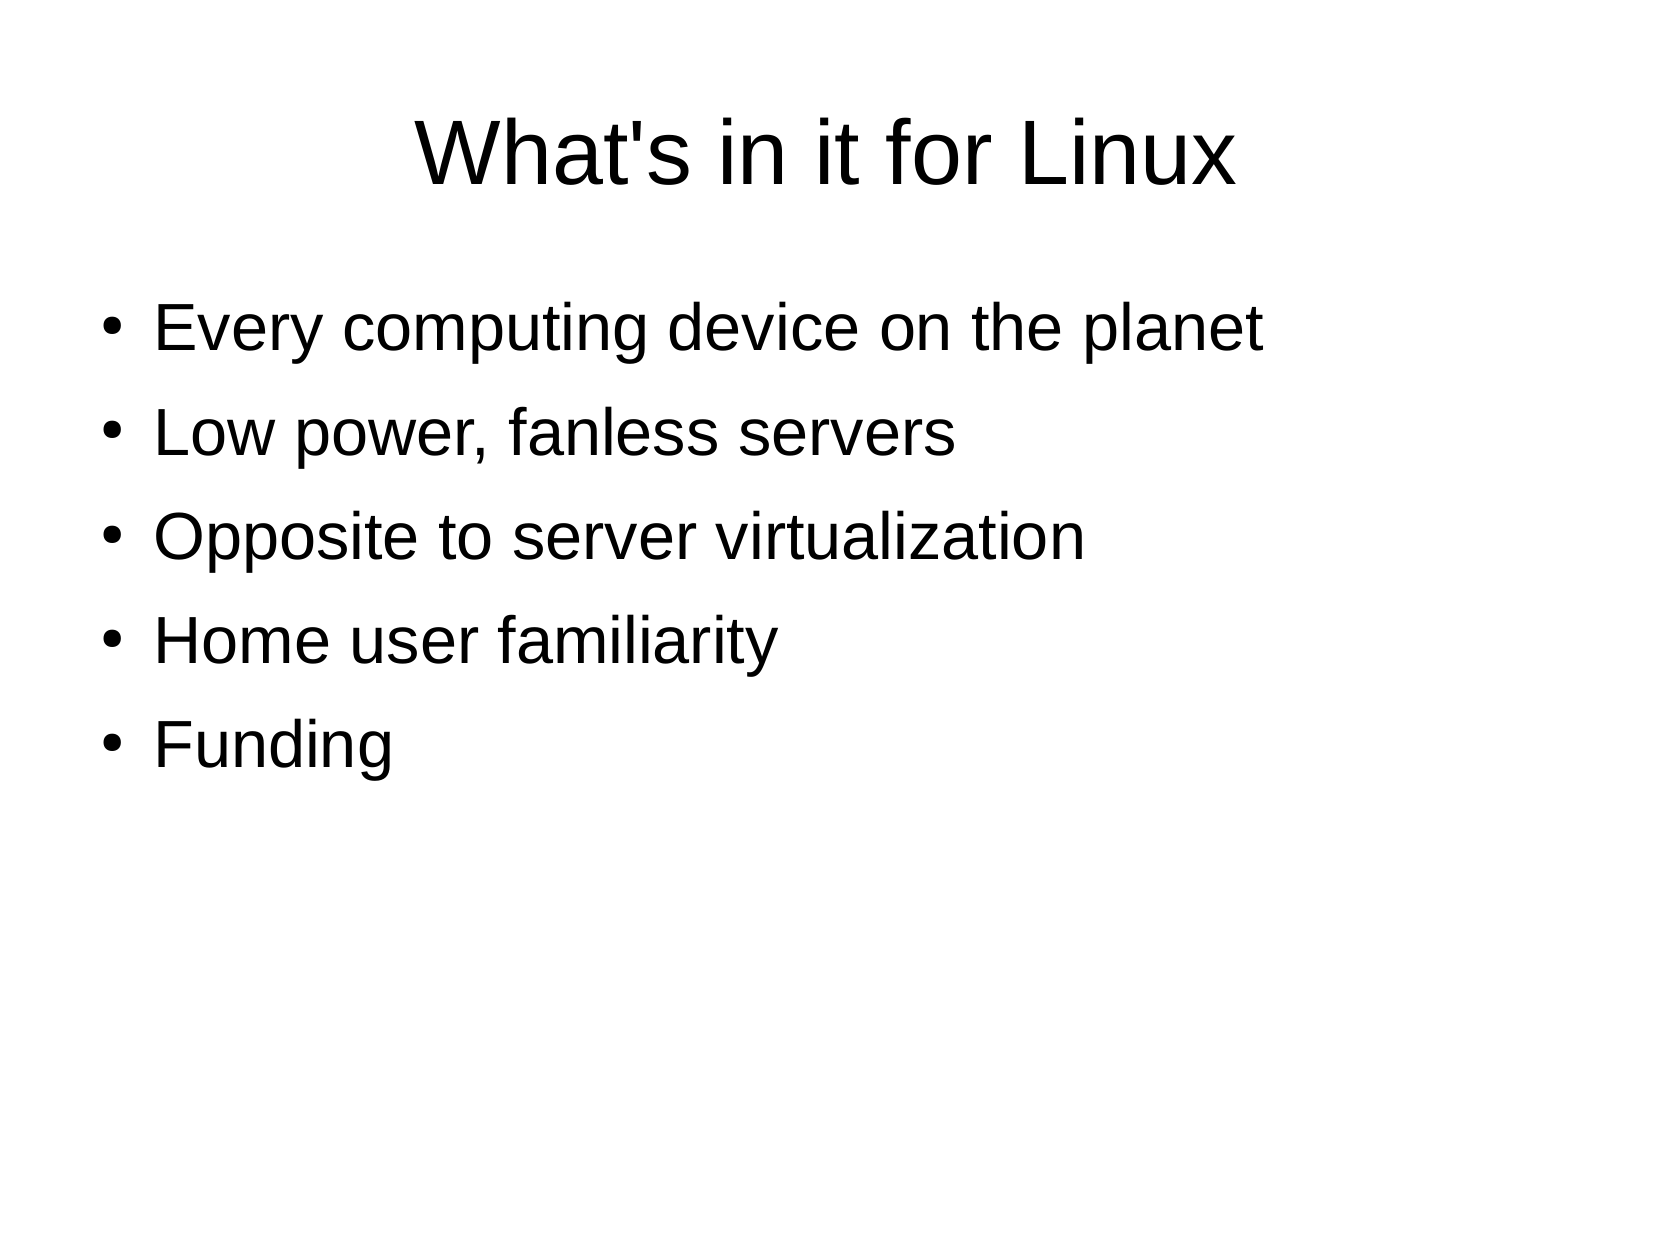

# What's in it for Linux
Every computing device on the planet
Low power, fanless servers
Opposite to server virtualization
Home user familiarity
Funding